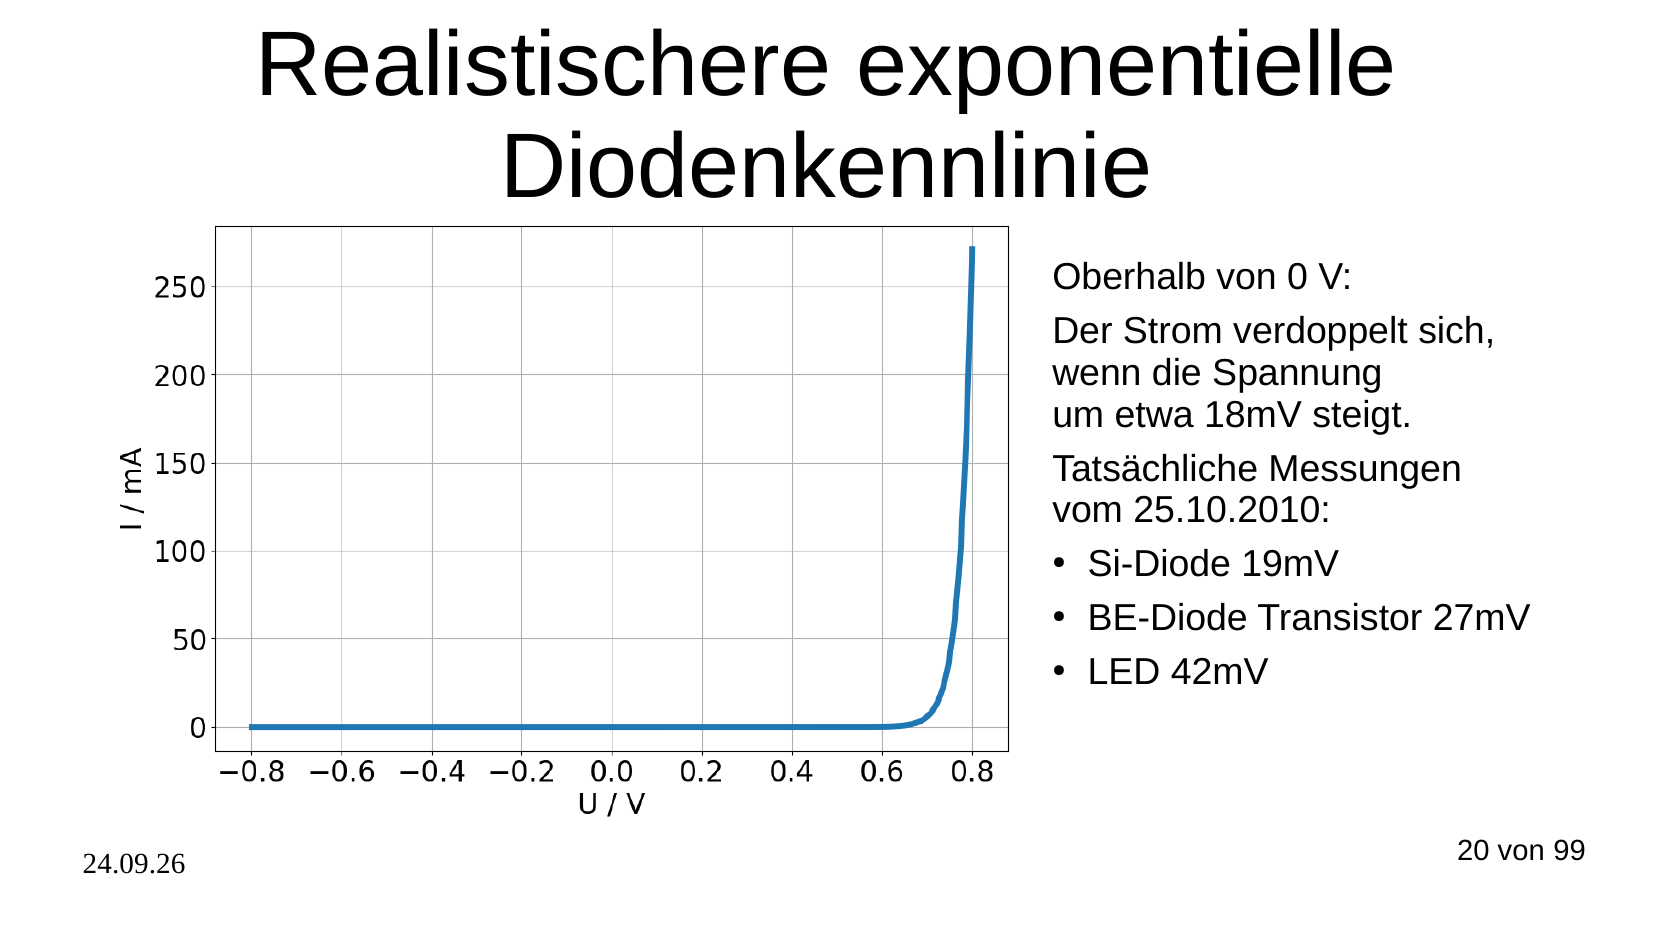

# Realistischere exponentielle Diodenkennlinie
Oberhalb von 0 V:
Der Strom verdoppelt sich,
wenn die Spannung
um etwa 18mV steigt.
Tatsächliche Messungen
vom 25.10.2010:
Si-Diode 19mV
BE-Diode Transistor 27mV
LED 42mV
20